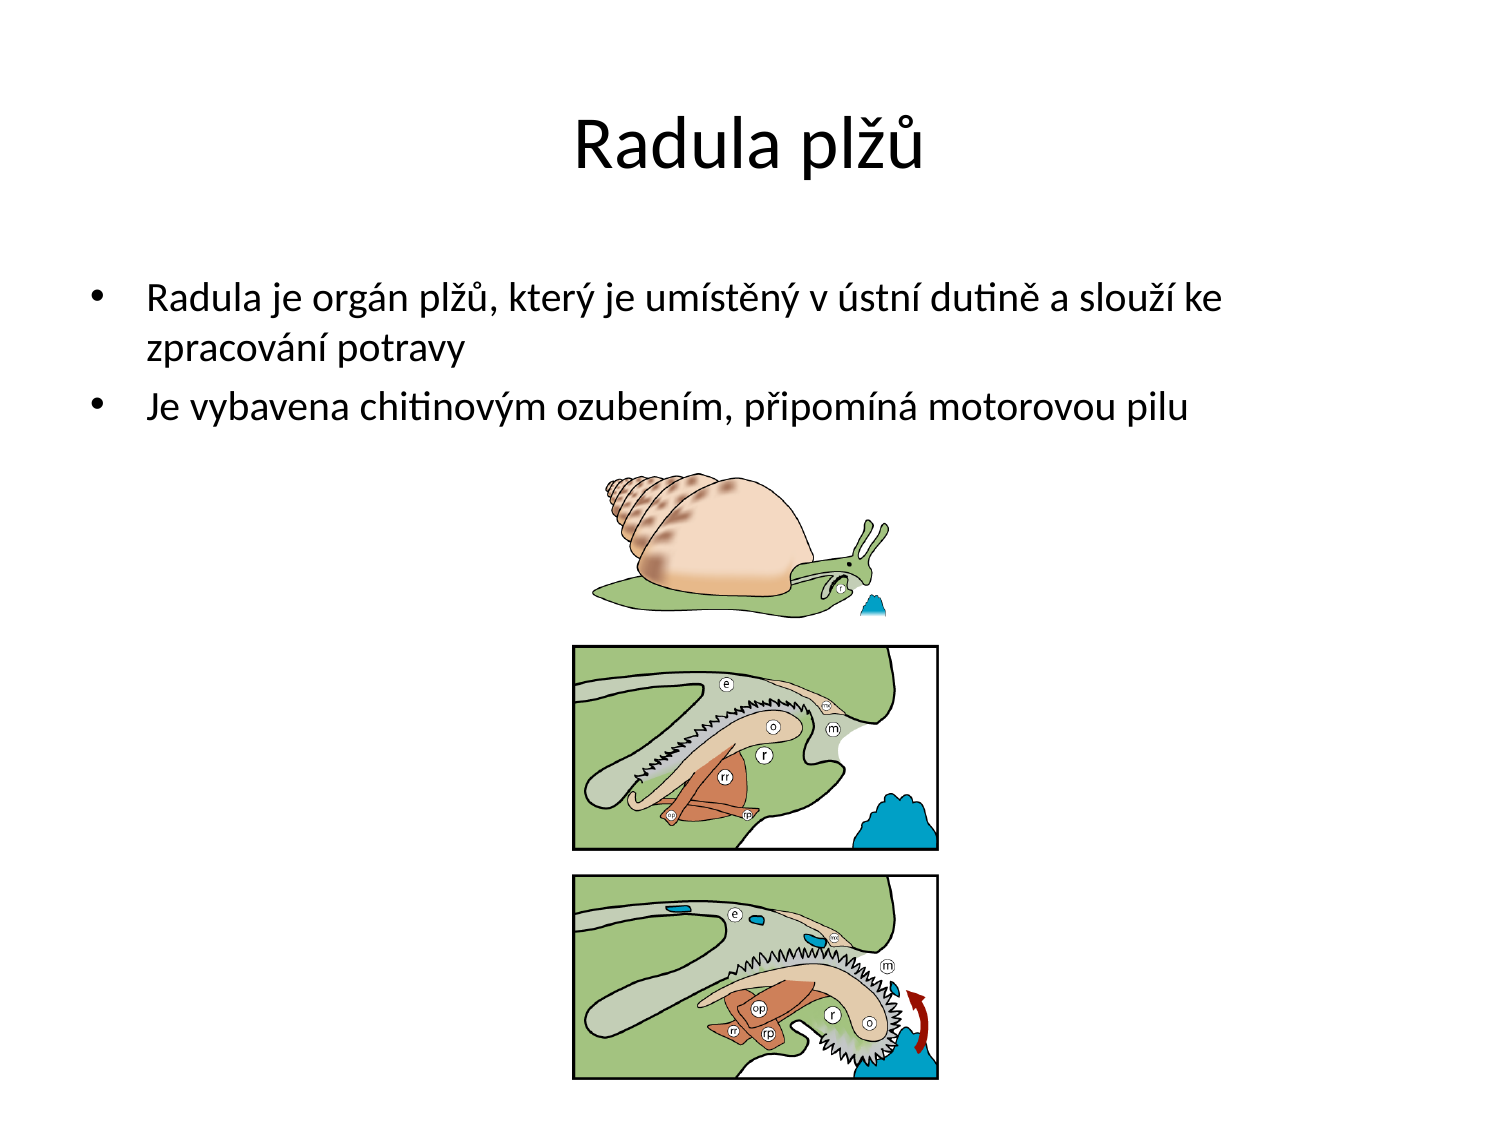

# Radula plžů
Radula je orgán plžů, který je umístěný v ústní dutině a slouží ke zpracování potravy
Je vybavena chitinovým ozubením, připomíná motorovou pilu